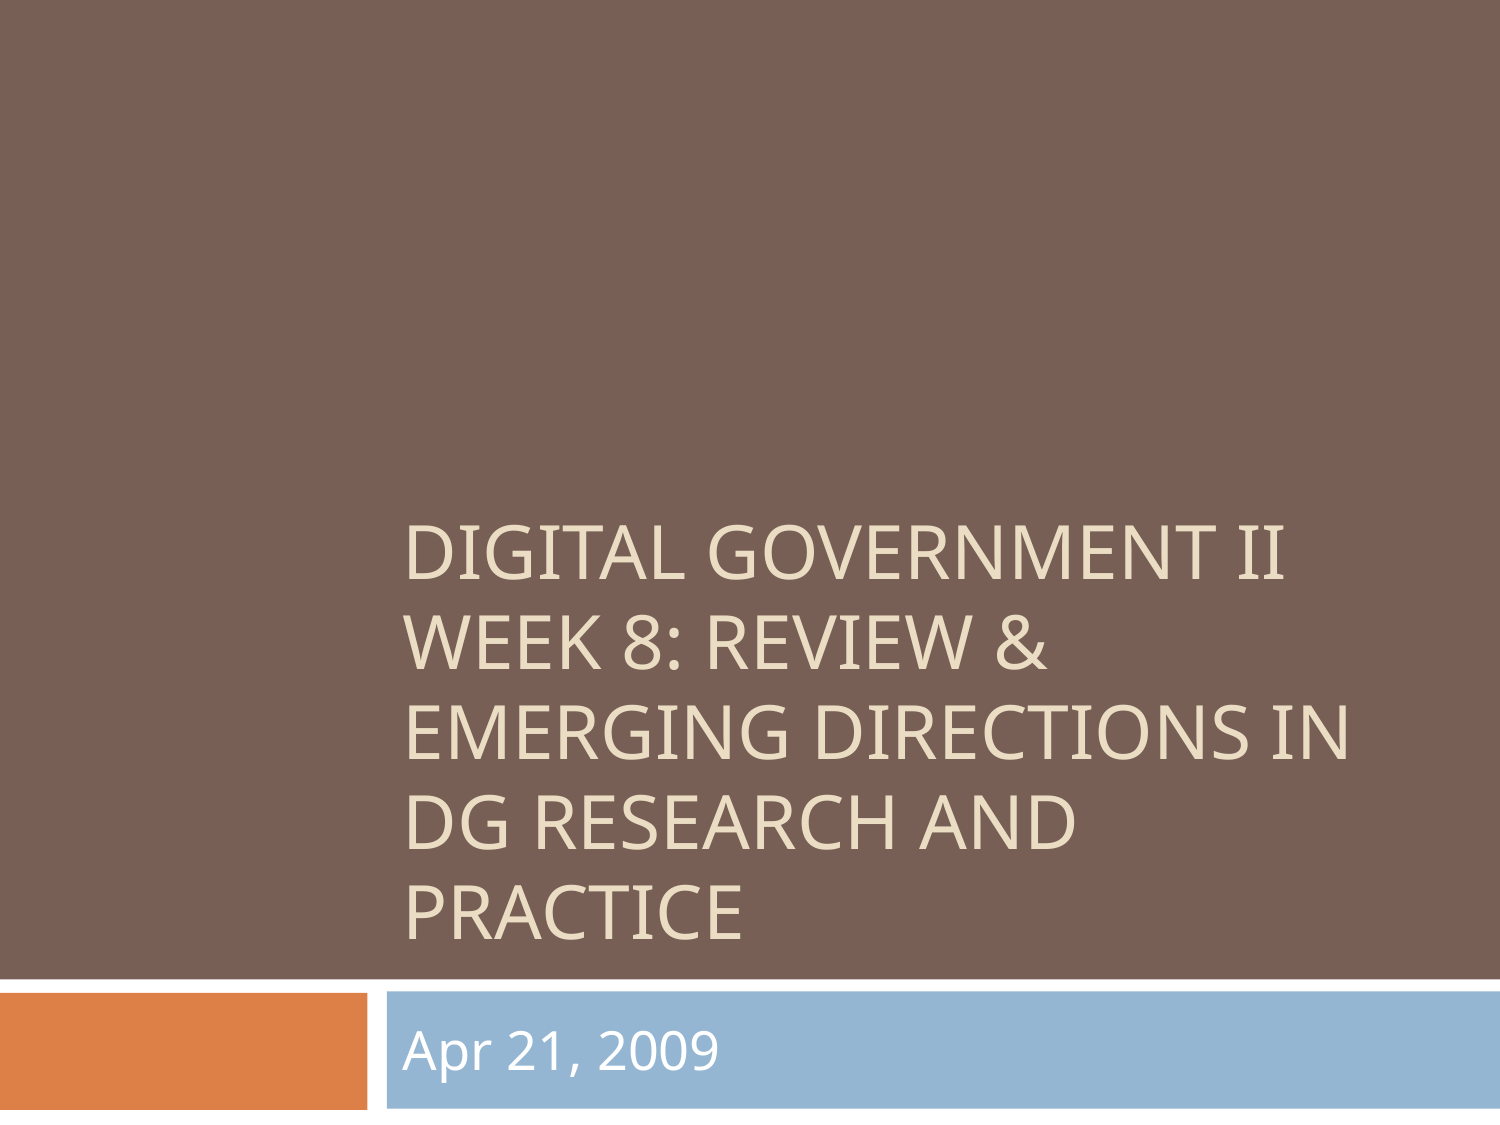

# DIGITAL GOVERNMENT II WEEK 8: REVIEW & EMERGING DIRECTIONS IN DG RESEARCH AND PRACTICE
Apr 21, 2009